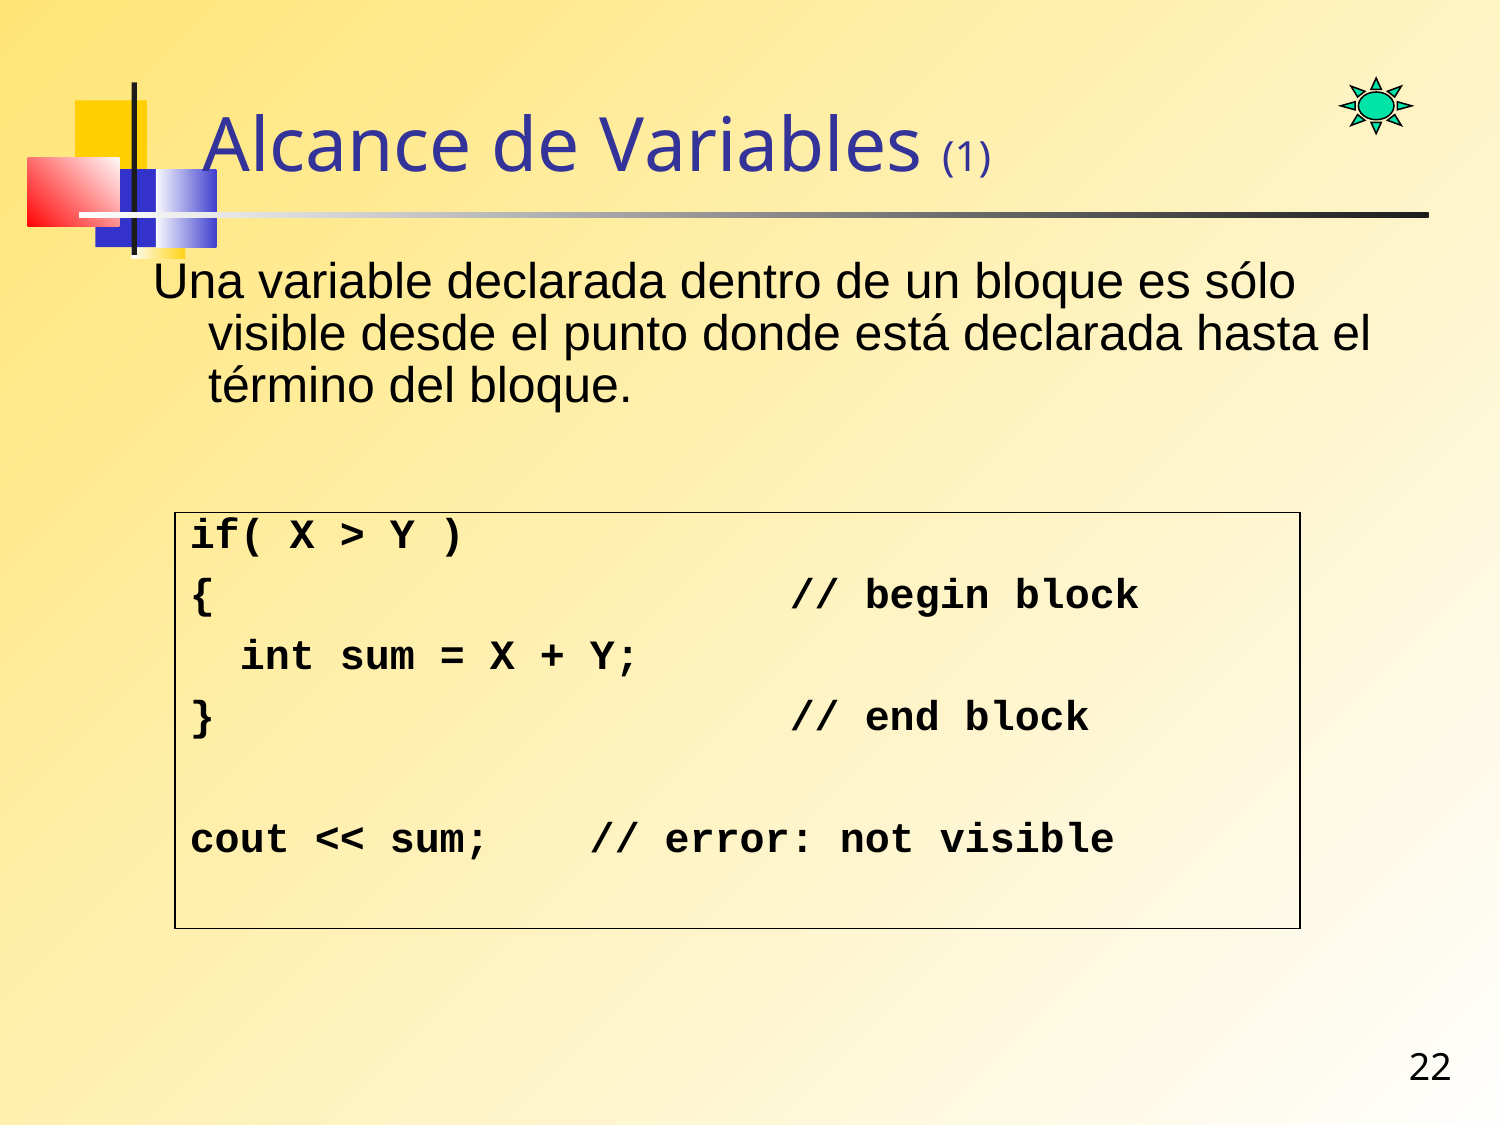

# Alcance de Variables (1)
Una variable declarada dentro de un bloque es sólo visible desde el punto donde está declarada hasta el término del bloque.
if( X > Y )‏
{ // begin block
 int sum = X + Y;
} // end block
cout << sum; // error: not visible
22